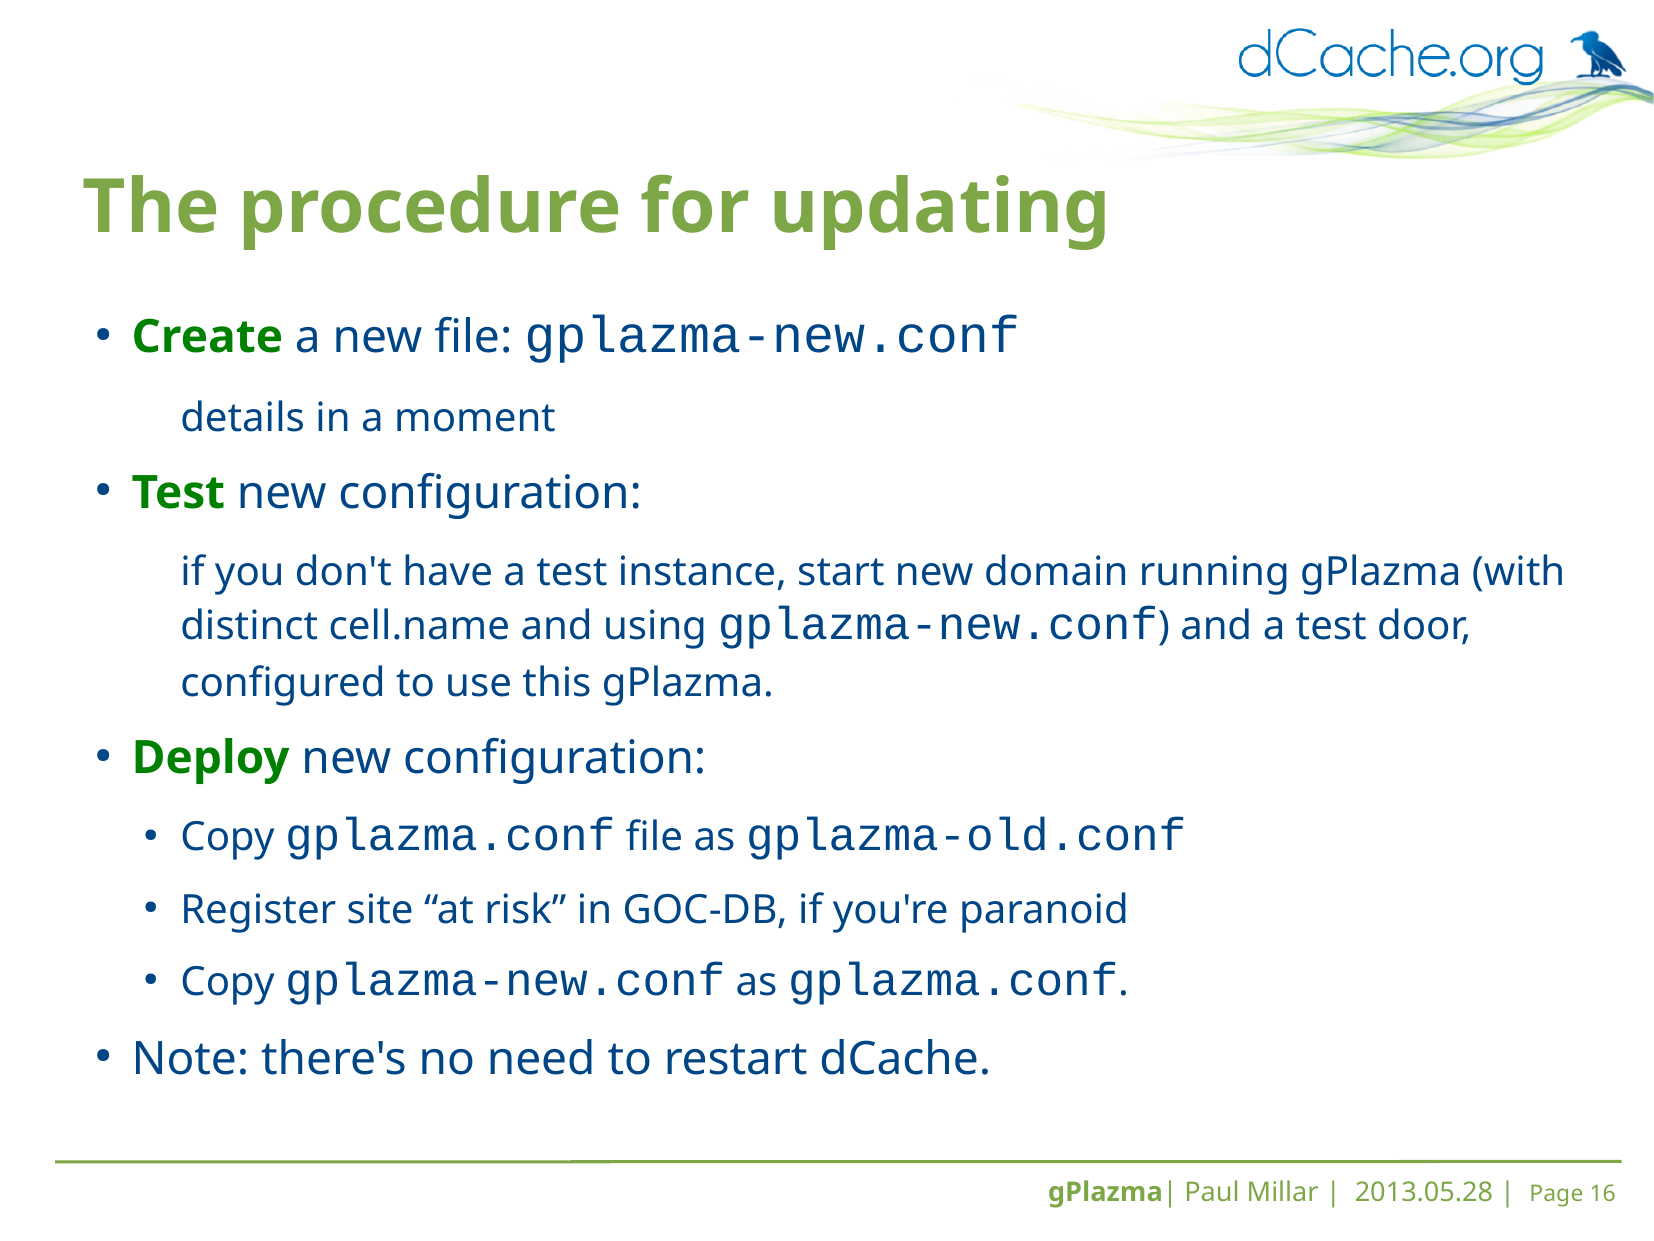

# The procedure for updating
Create a new file: gplazma-new.conf
details in a moment
Test new configuration:
if you don't have a test instance, start new domain running gPlazma (with distinct cell.name and using gplazma-new.conf) and a test door, configured to use this gPlazma.
Deploy new configuration:
Copy gplazma.conf file as gplazma-old.conf
Register site “at risk” in GOC-DB, if you're paranoid
Copy gplazma-new.conf as gplazma.conf.
Note: there's no need to restart dCache.
16